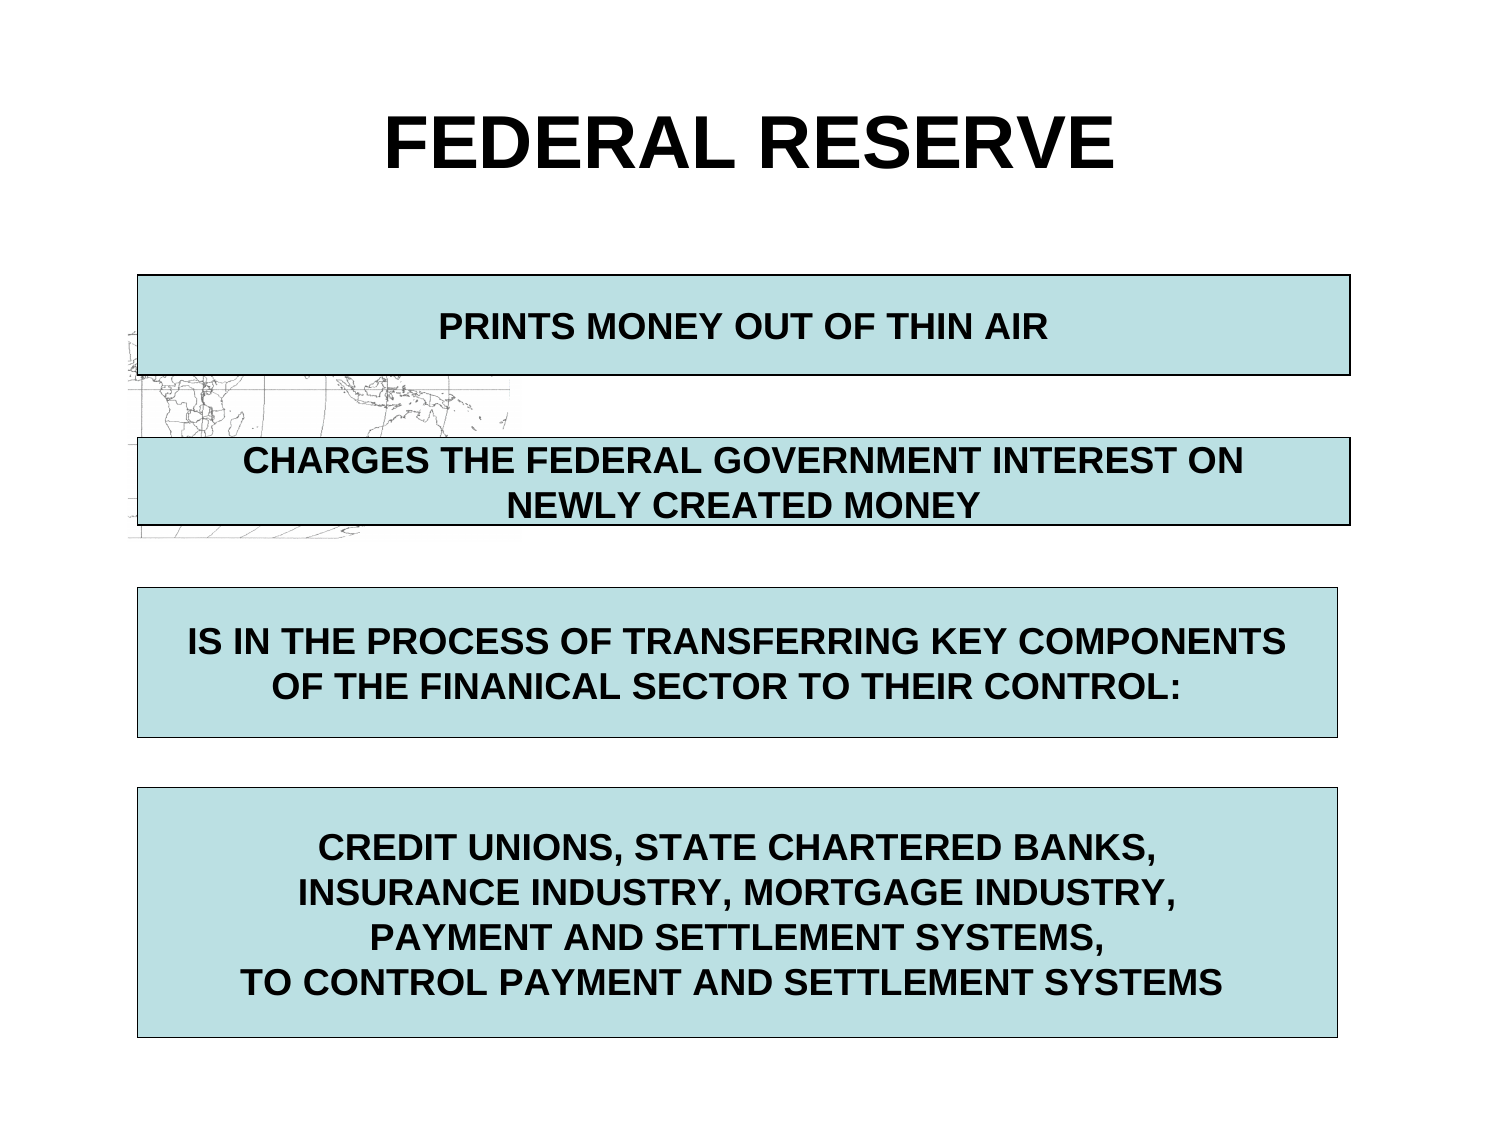

# FEDERAL RESERVE
PRINTS MONEY OUT OF THIN AIR
CHARGES THE FEDERAL GOVERNMENT INTEREST ON
NEWLY CREATED MONEY
IS IN THE PROCESS OF TRANSFERRING KEY COMPONENTS
OF THE FINANICAL SECTOR TO THEIR CONTROL:
CREDIT UNIONS, STATE CHARTERED BANKS,
INSURANCE INDUSTRY, MORTGAGE INDUSTRY,
PAYMENT AND SETTLEMENT SYSTEMS,
TO CONTROL PAYMENT AND SETTLEMENT SYSTEMS